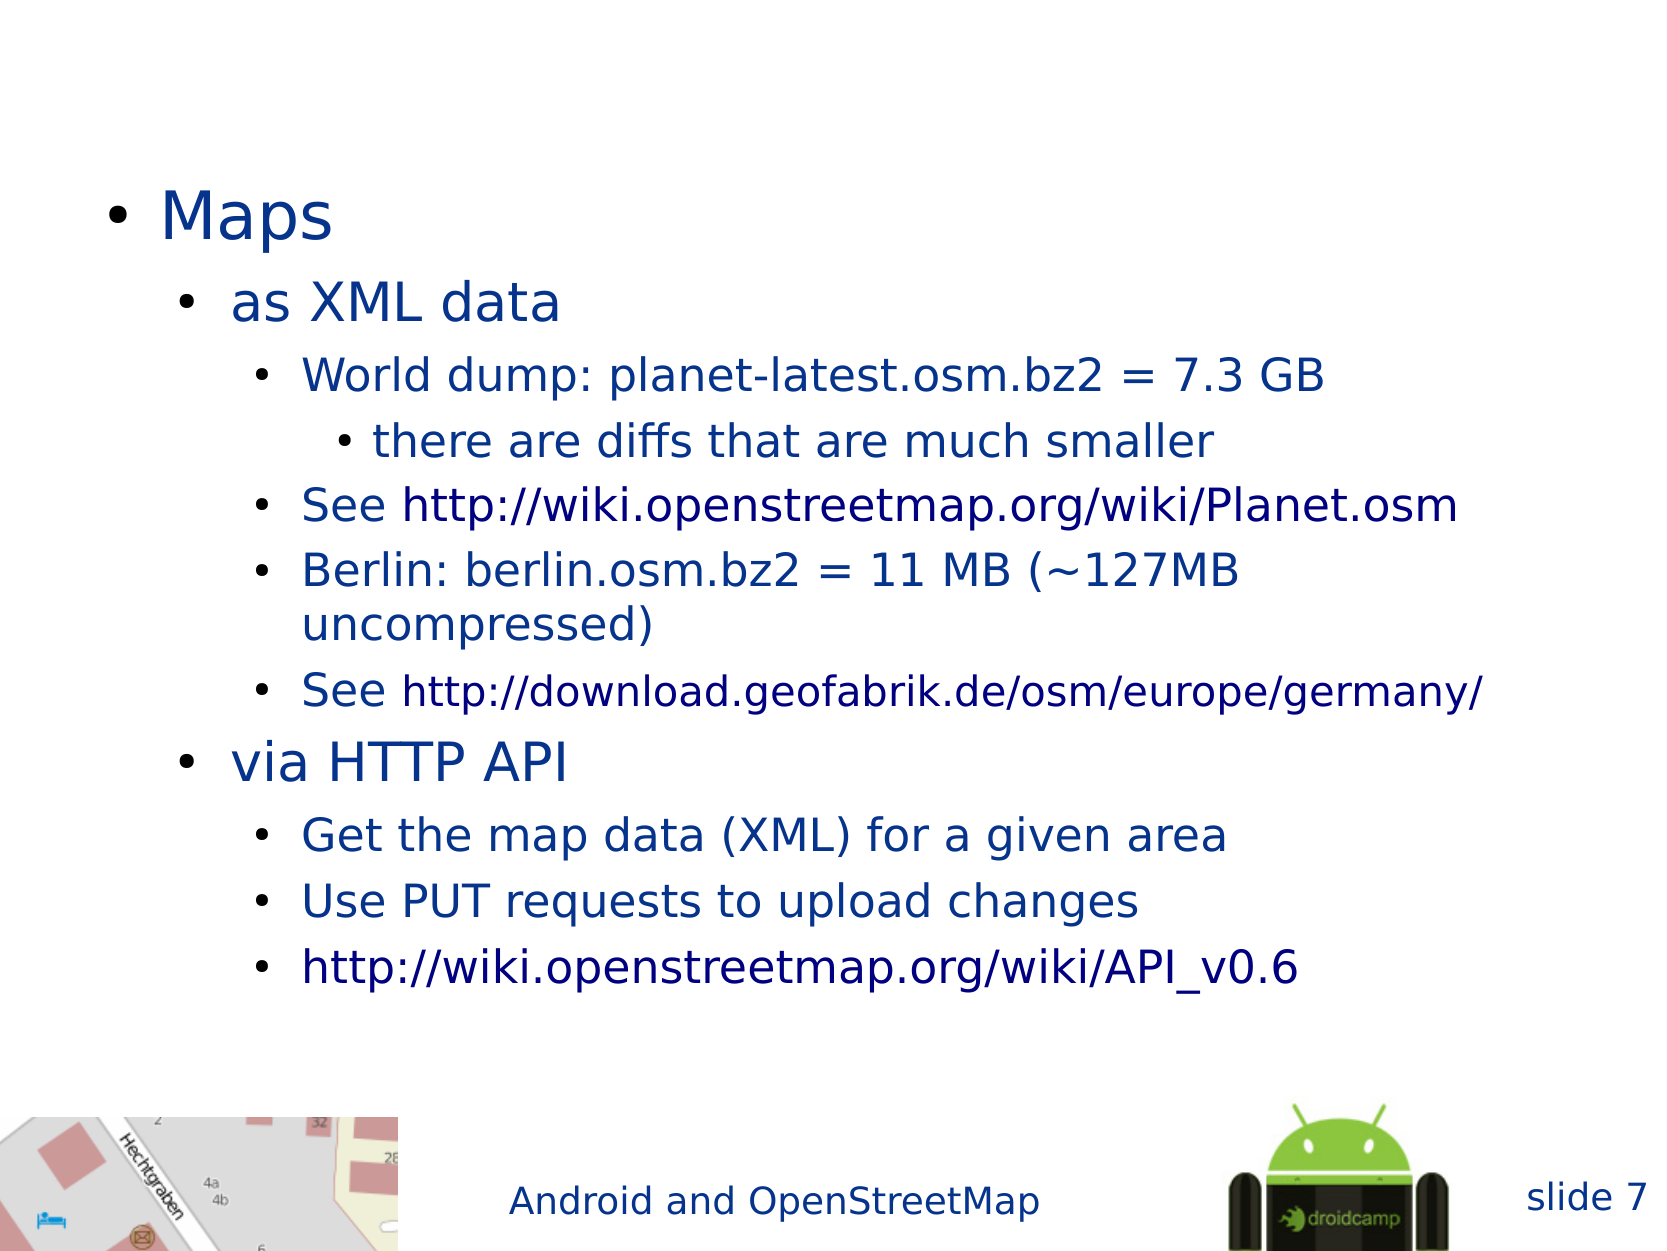

# Data provided by OSM
Maps
as XML data
World dump: planet-latest.osm.bz2 = 7.3 GB
there are diffs that are much smaller
See http://wiki.openstreetmap.org/wiki/Planet.osm
Berlin: berlin.osm.bz2 = 11 MB (~127MB uncompressed)
See http://download.geofabrik.de/osm/europe/germany/
via HTTP API
Get the map data (XML) for a given area
Use PUT requests to upload changes
http://wiki.openstreetmap.org/wiki/API_v0.6
7
Title (to be modified under View - Footer)